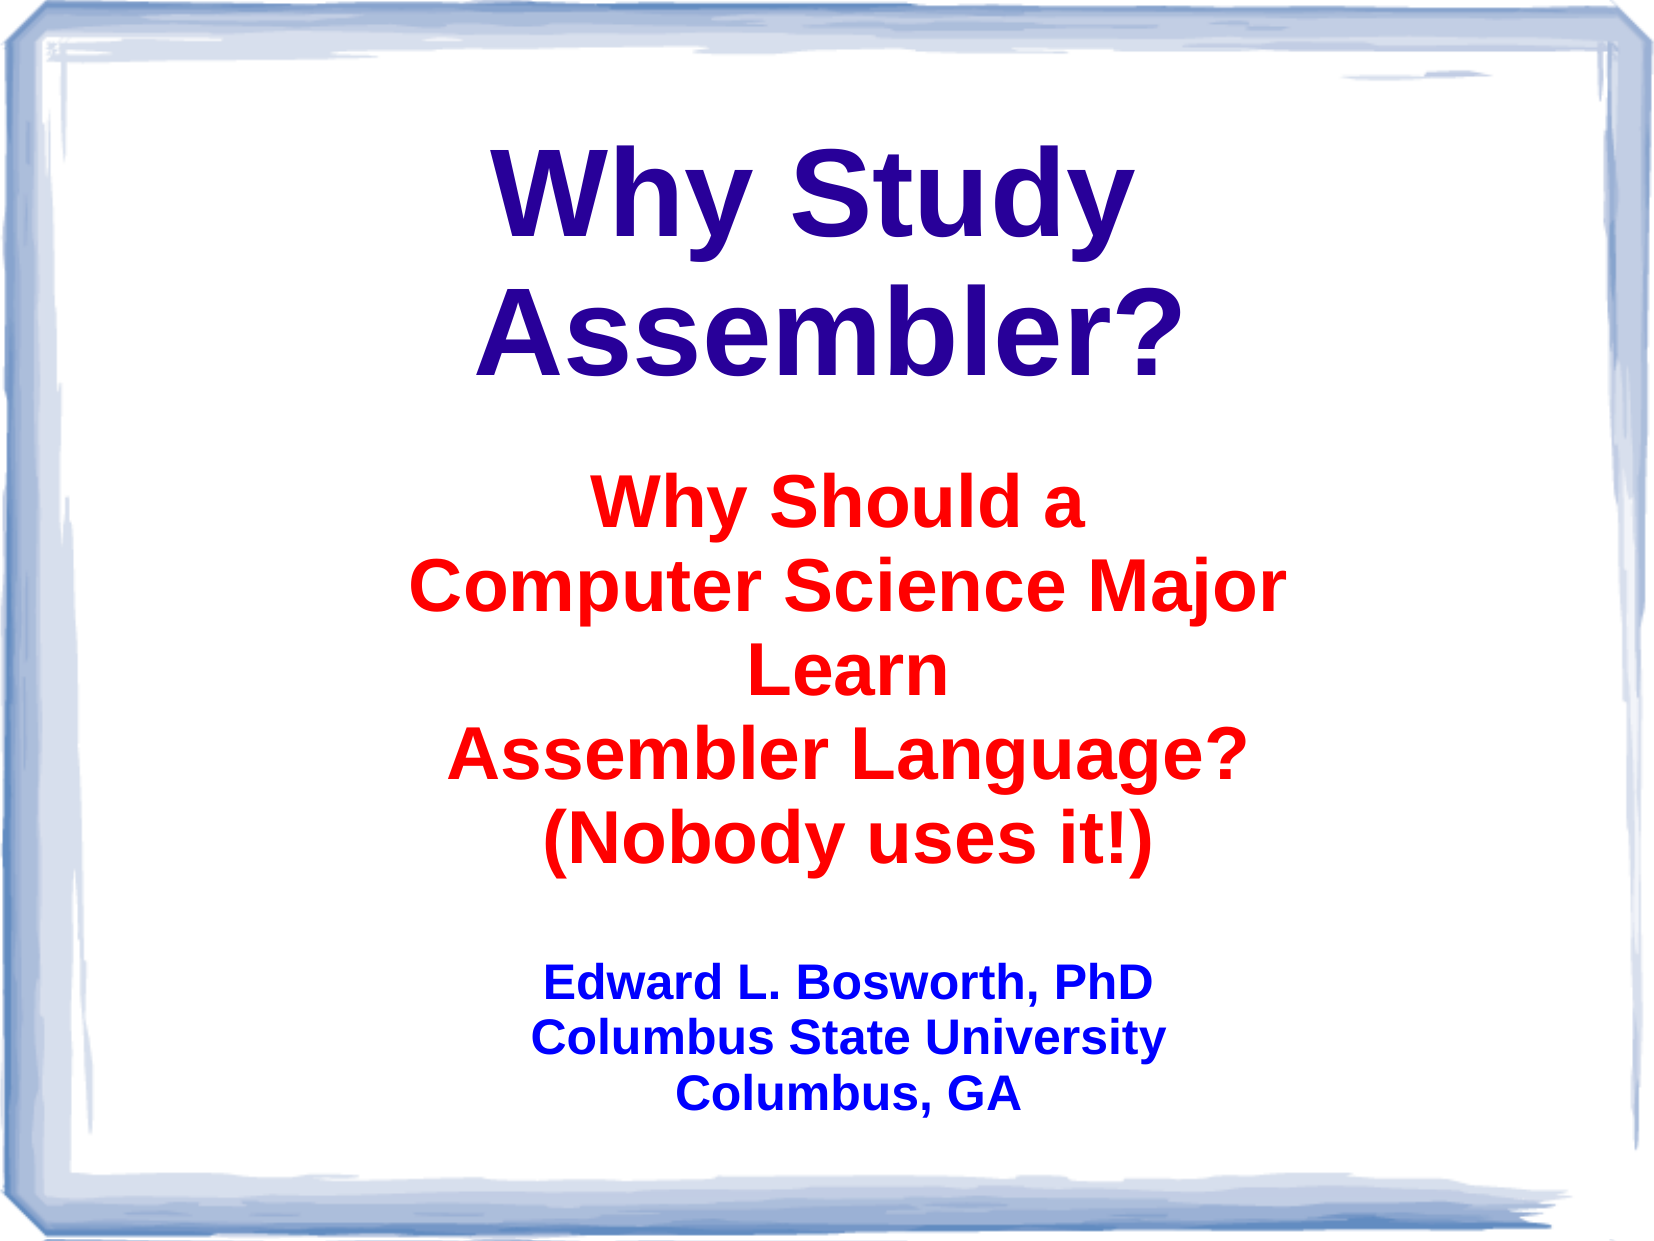

# Why Study Assembler?
Why Should a
Computer Science Major
Learn
Assembler Language?
(Nobody uses it!)
Edward L. Bosworth, PhD
Columbus State University
Columbus, GA